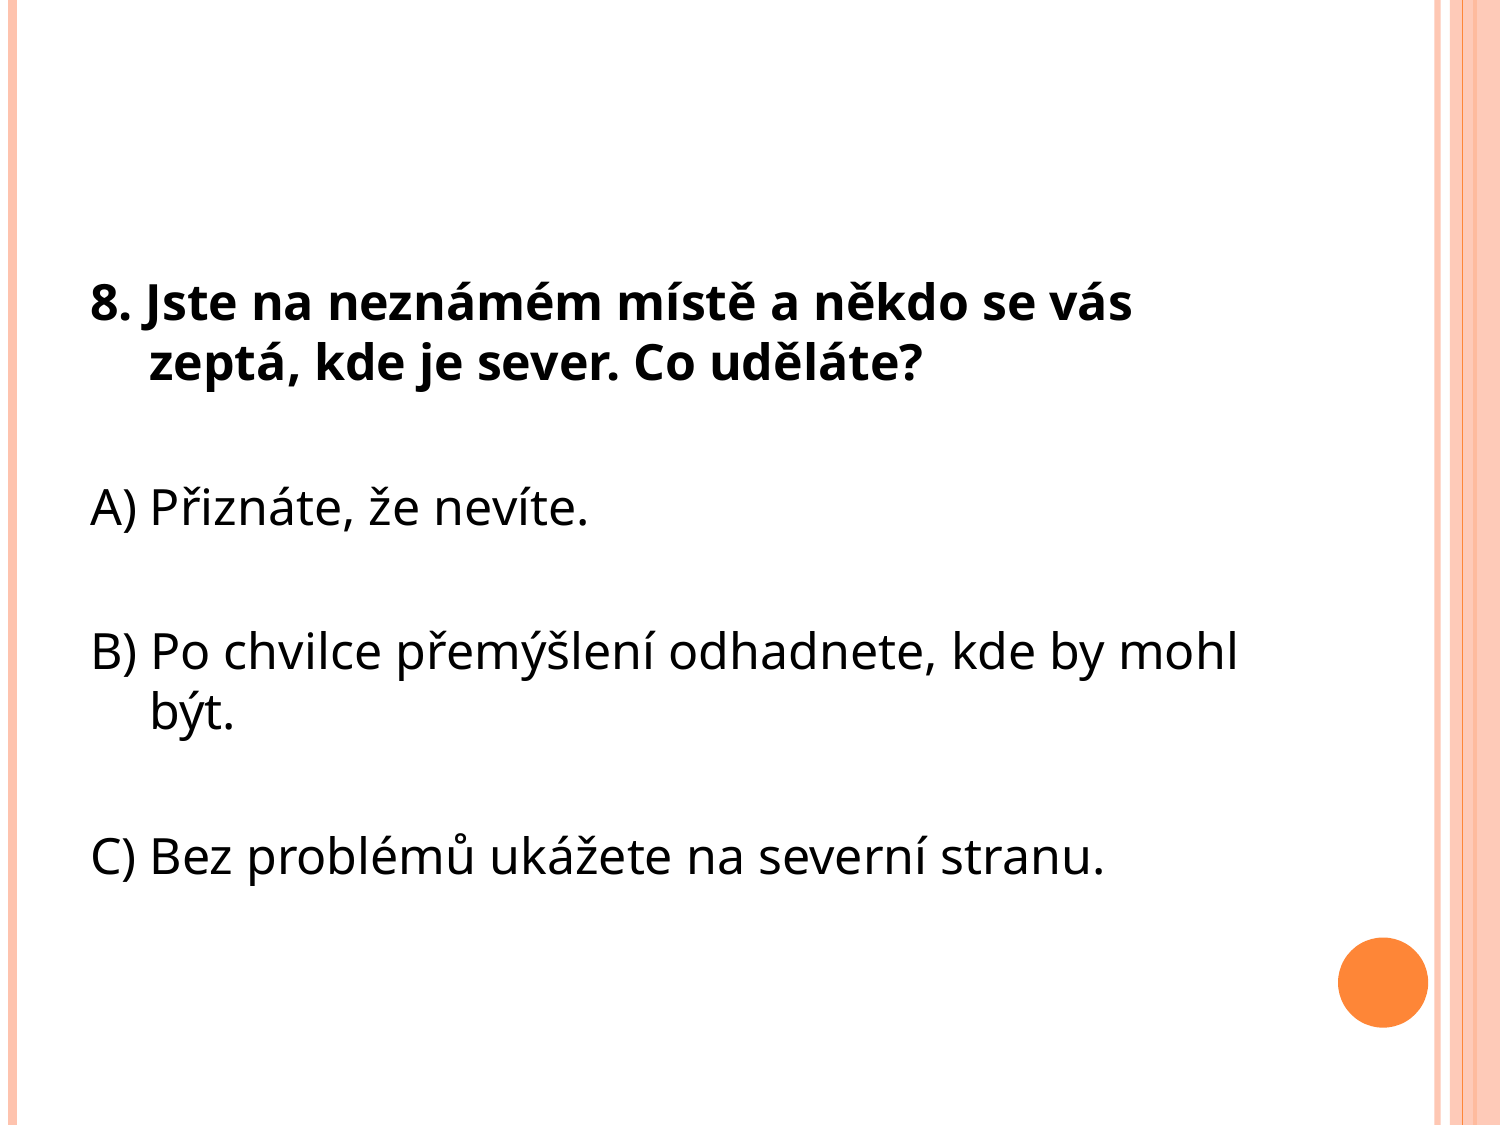

#
8. Jste na neznámém místě a někdo se vás zeptá, kde je sever. Co uděláte?
A) Přiznáte, že nevíte.
B) Po chvilce přemýšlení odhadnete, kde by mohl být.
C) Bez problémů ukážete na severní stranu.